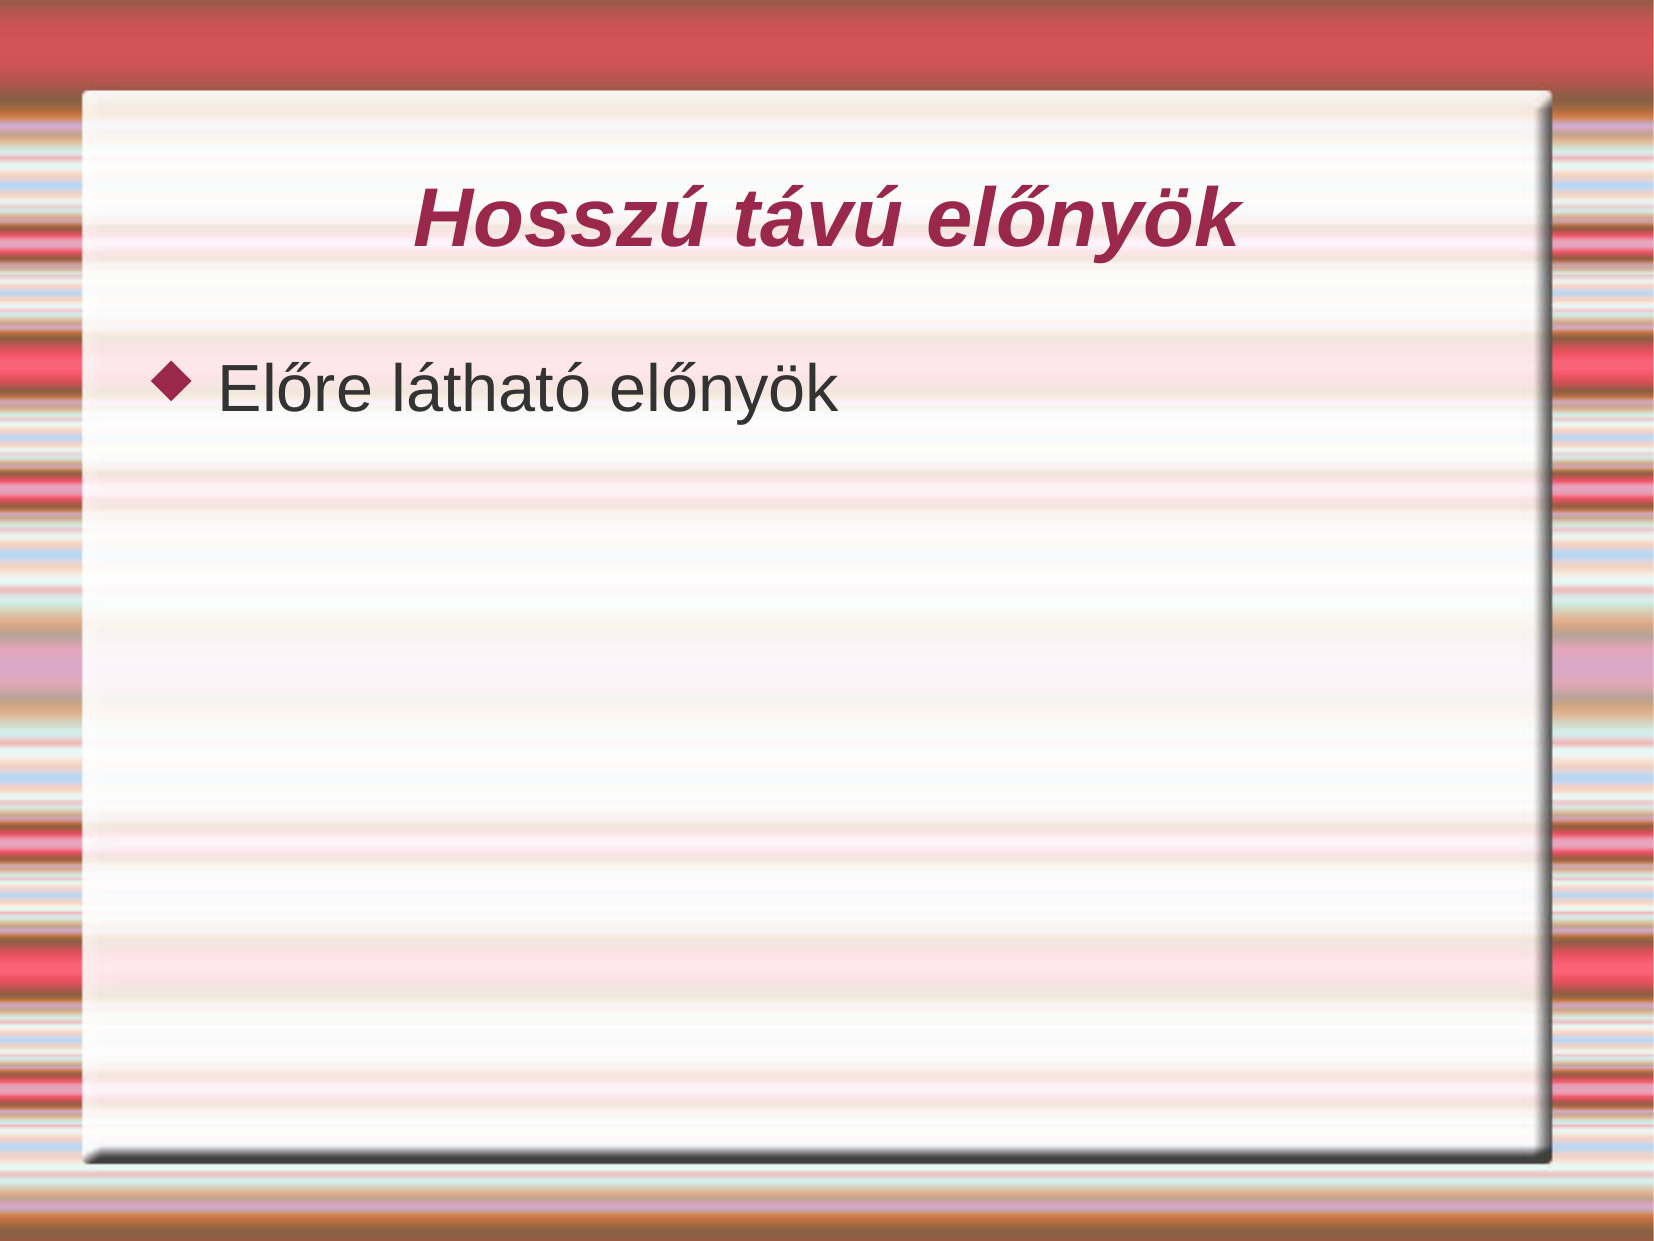

# Hosszú távú előnyök
Előre látható előnyök